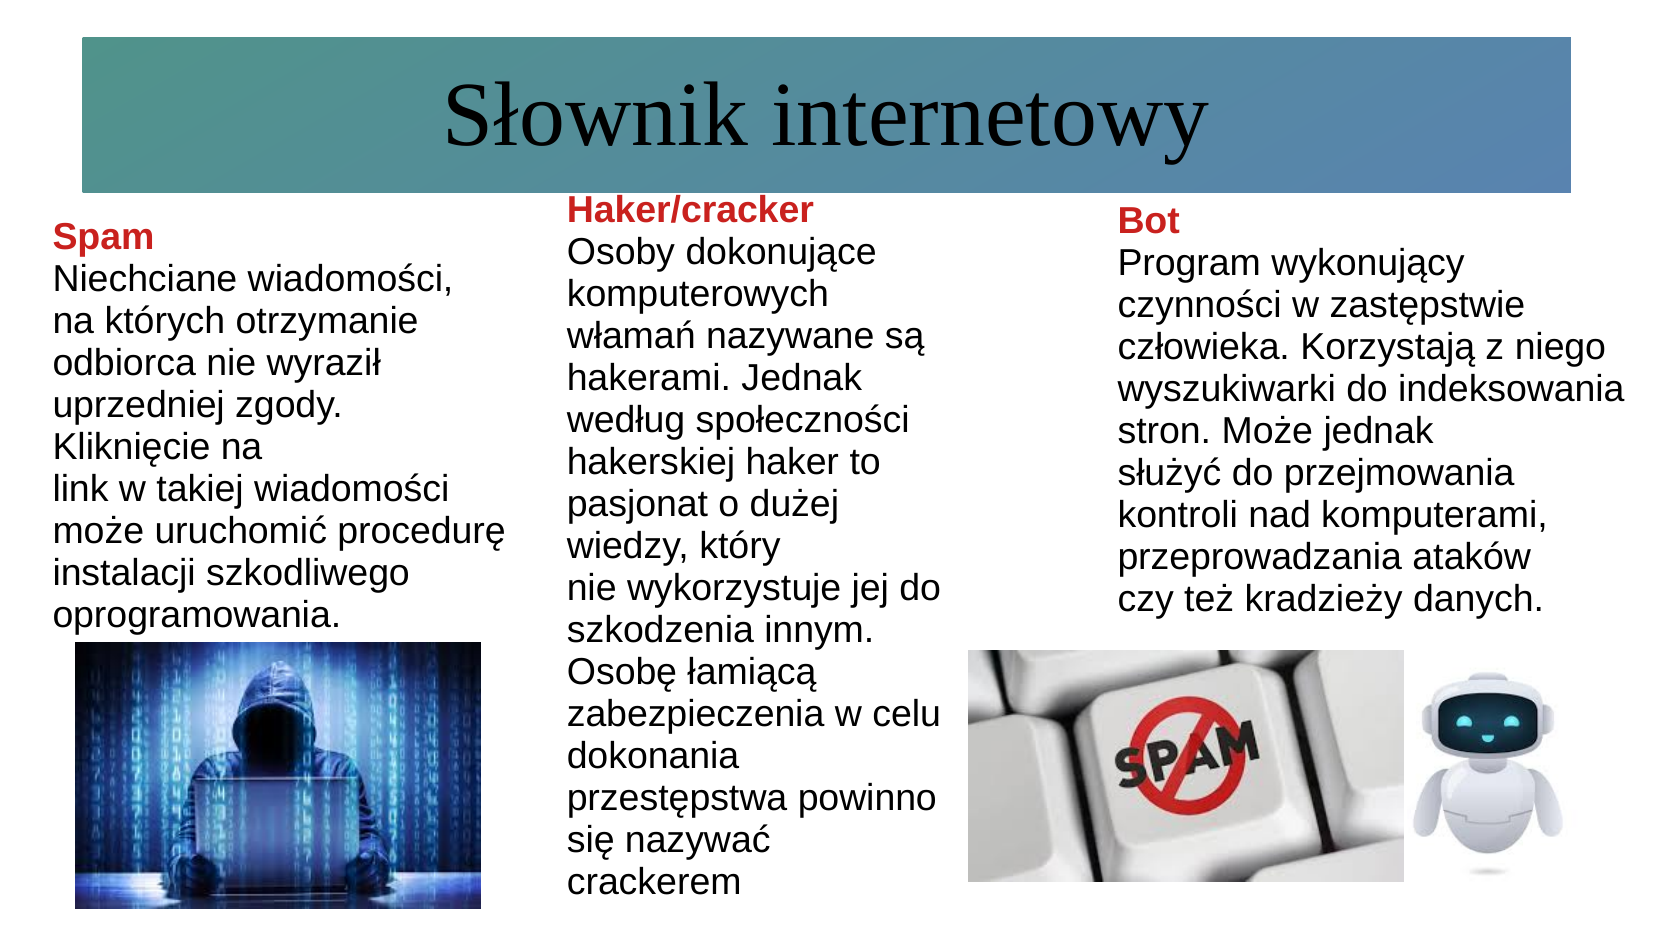

# Słownik internetowy
Haker/cracker
Osoby dokonujące komputerowych włamań nazywane są hakerami. Jednak według społeczności hakerskiej haker to
pasjonat o dużej wiedzy, który
nie wykorzystuje jej do szkodzenia innym. Osobę łamiącą zabezpieczenia w celu dokonania
przestępstwa powinno się nazywać crackerem
Bot
Program wykonujący czynności w zastępstwie człowieka. Korzystają z niego
wyszukiwarki do indeksowania stron. Może jednak
służyć do przejmowania
kontroli nad komputerami,
przeprowadzania ataków
czy też kradzieży danych.
Spam
Niechciane wiadomości,
na których otrzymanie odbiorca nie wyraził uprzedniej zgody. Kliknięcie na
link w takiej wiadomości
może uruchomić procedurę instalacji szkodliwego oprogramowania.